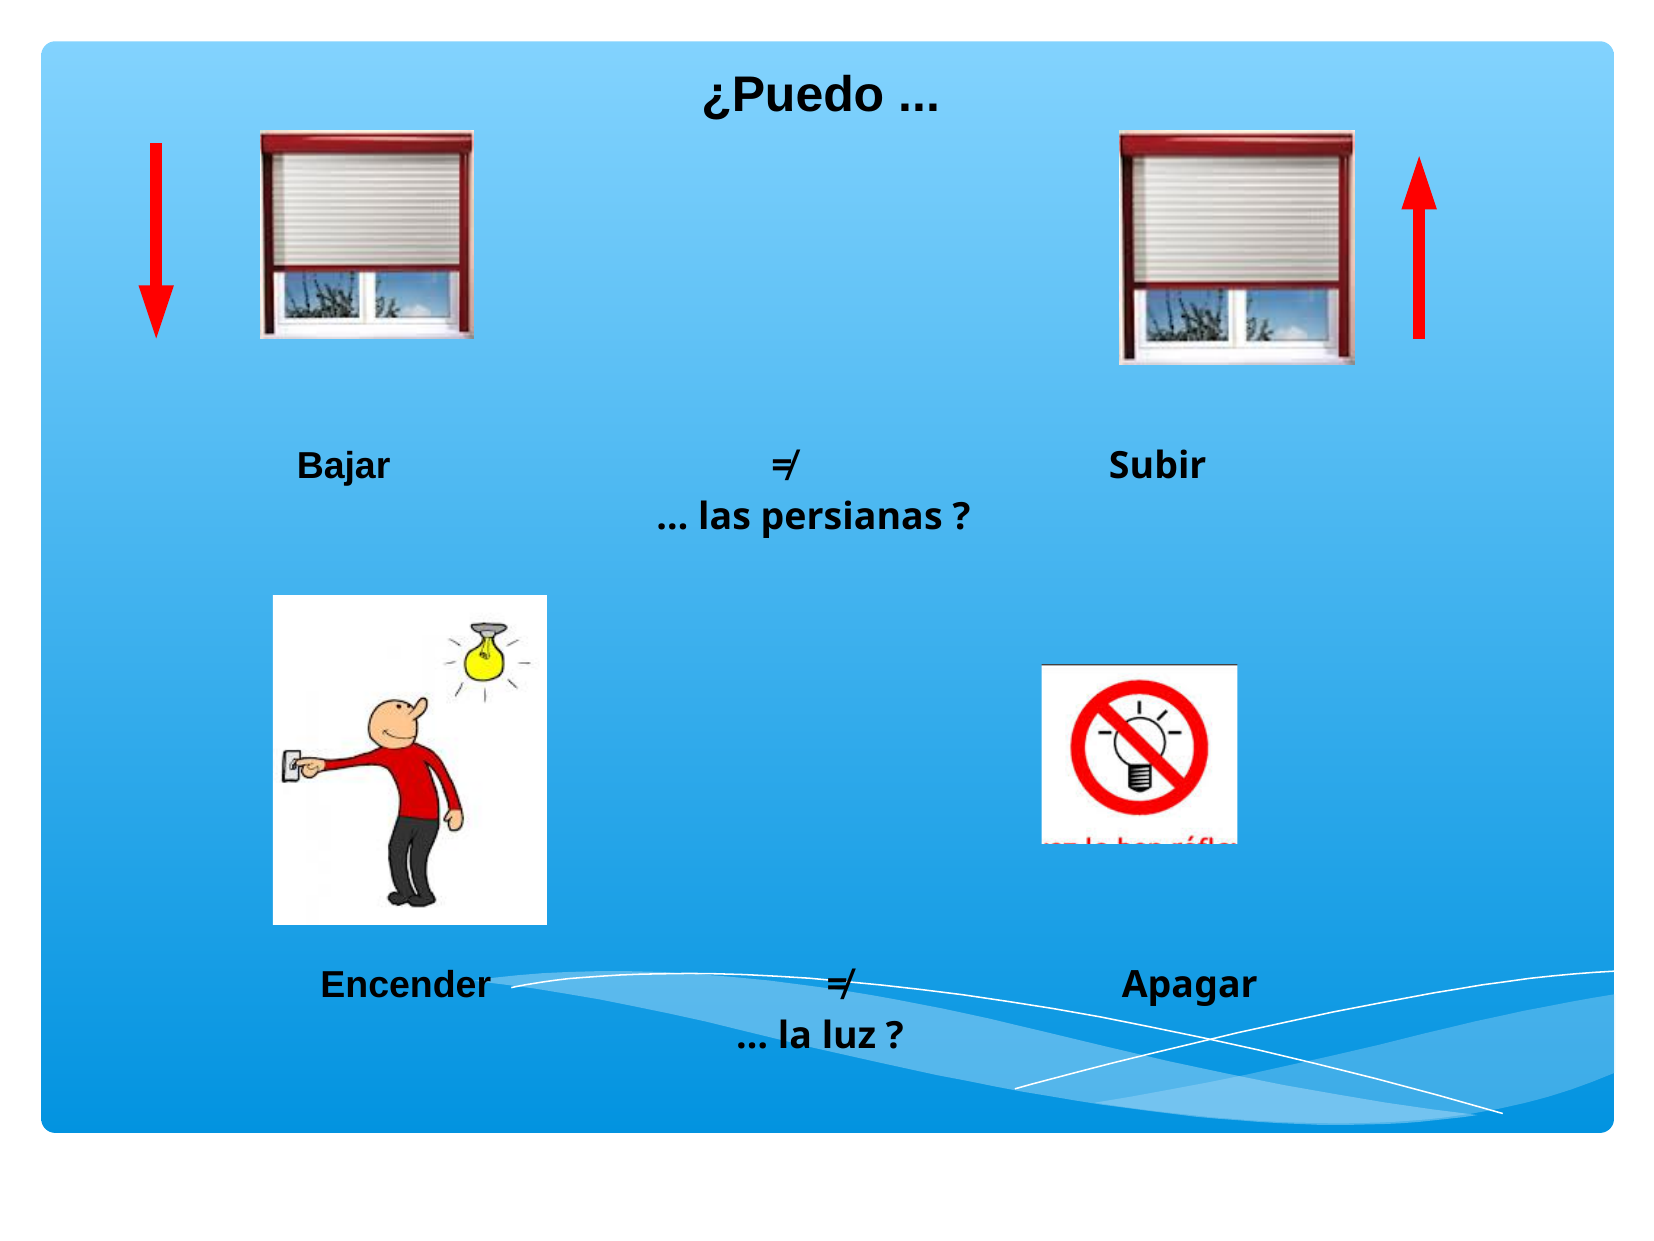

¿Puedo ...
	Bajar 			 		 ≠			 		Subir
… las persianas ?
	 Encender					≠				Apagar
… la luz ?